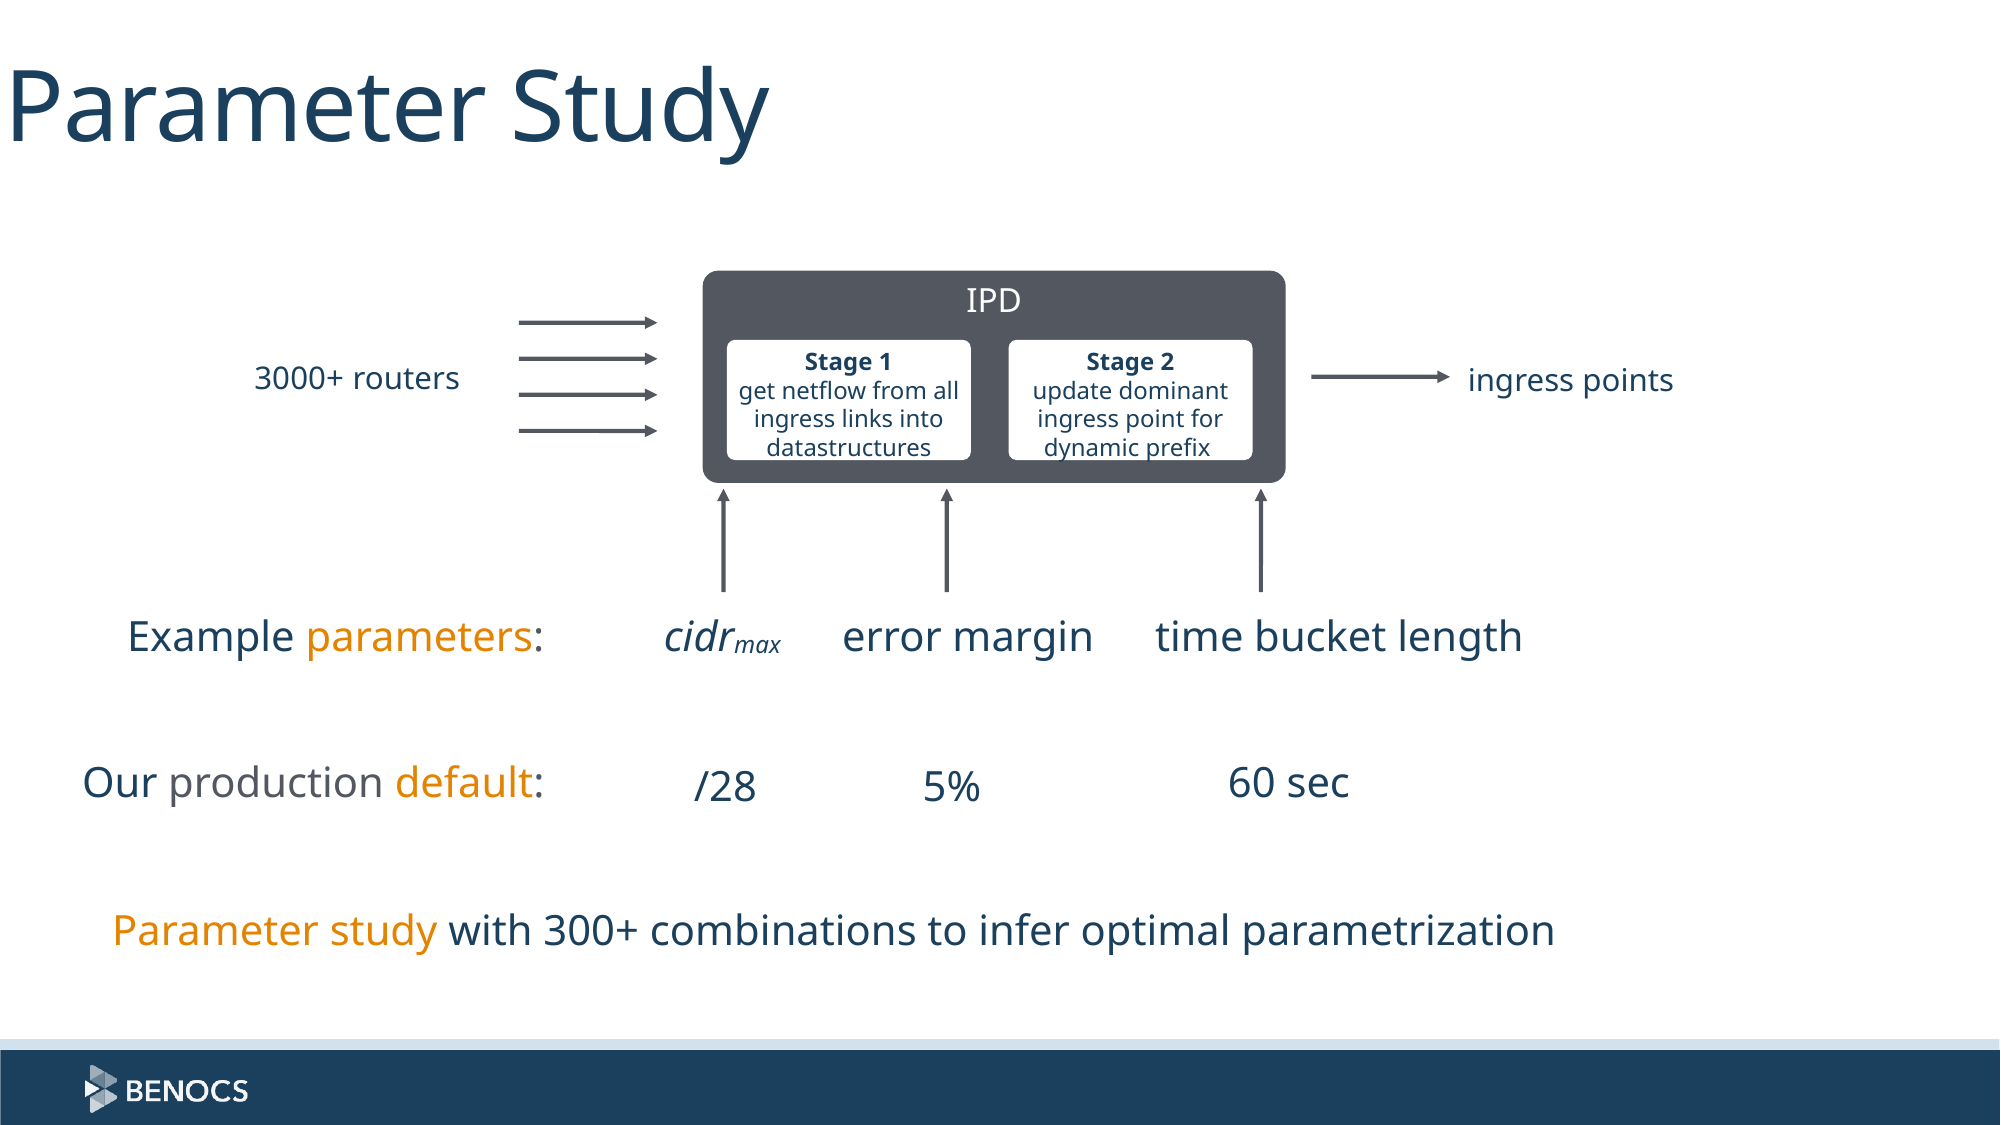

# Parameter Study
IPD
Stage 1
get netflow from all ingress links into datastructures
Stage 2
update dominant ingress point for dynamic prefix
3000+ routers
ingress points
 Example parameters:
cidrmax
error margin
time bucket length
Our production default:
60 sec
/28
5%
Parameter study with 300+ combinations to infer optimal parametrization